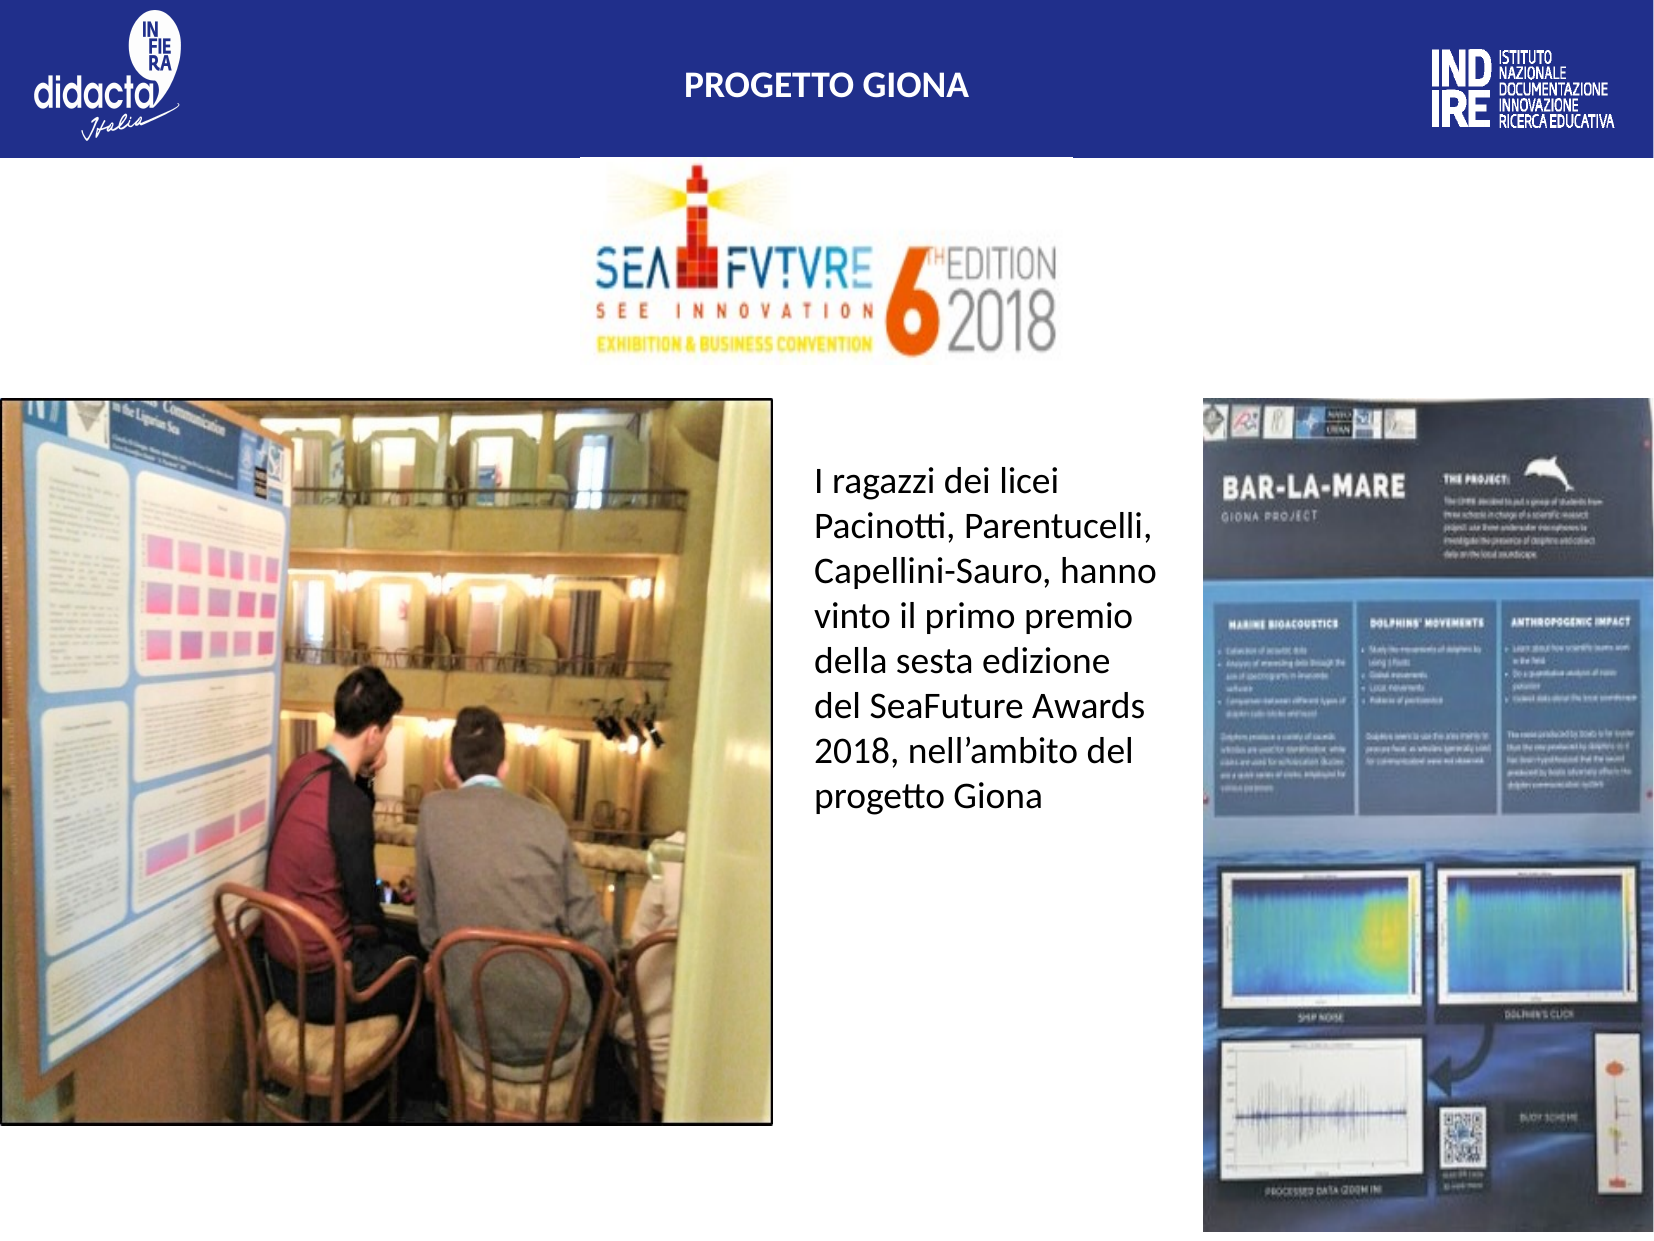

PROGETTO GIONA
I ragazzi dei licei Pacinotti, Parentucelli, Capellini-Sauro, hanno vinto il primo premio della sesta edizione del SeaFuture Awards 2018, nell’ambito del progetto Giona